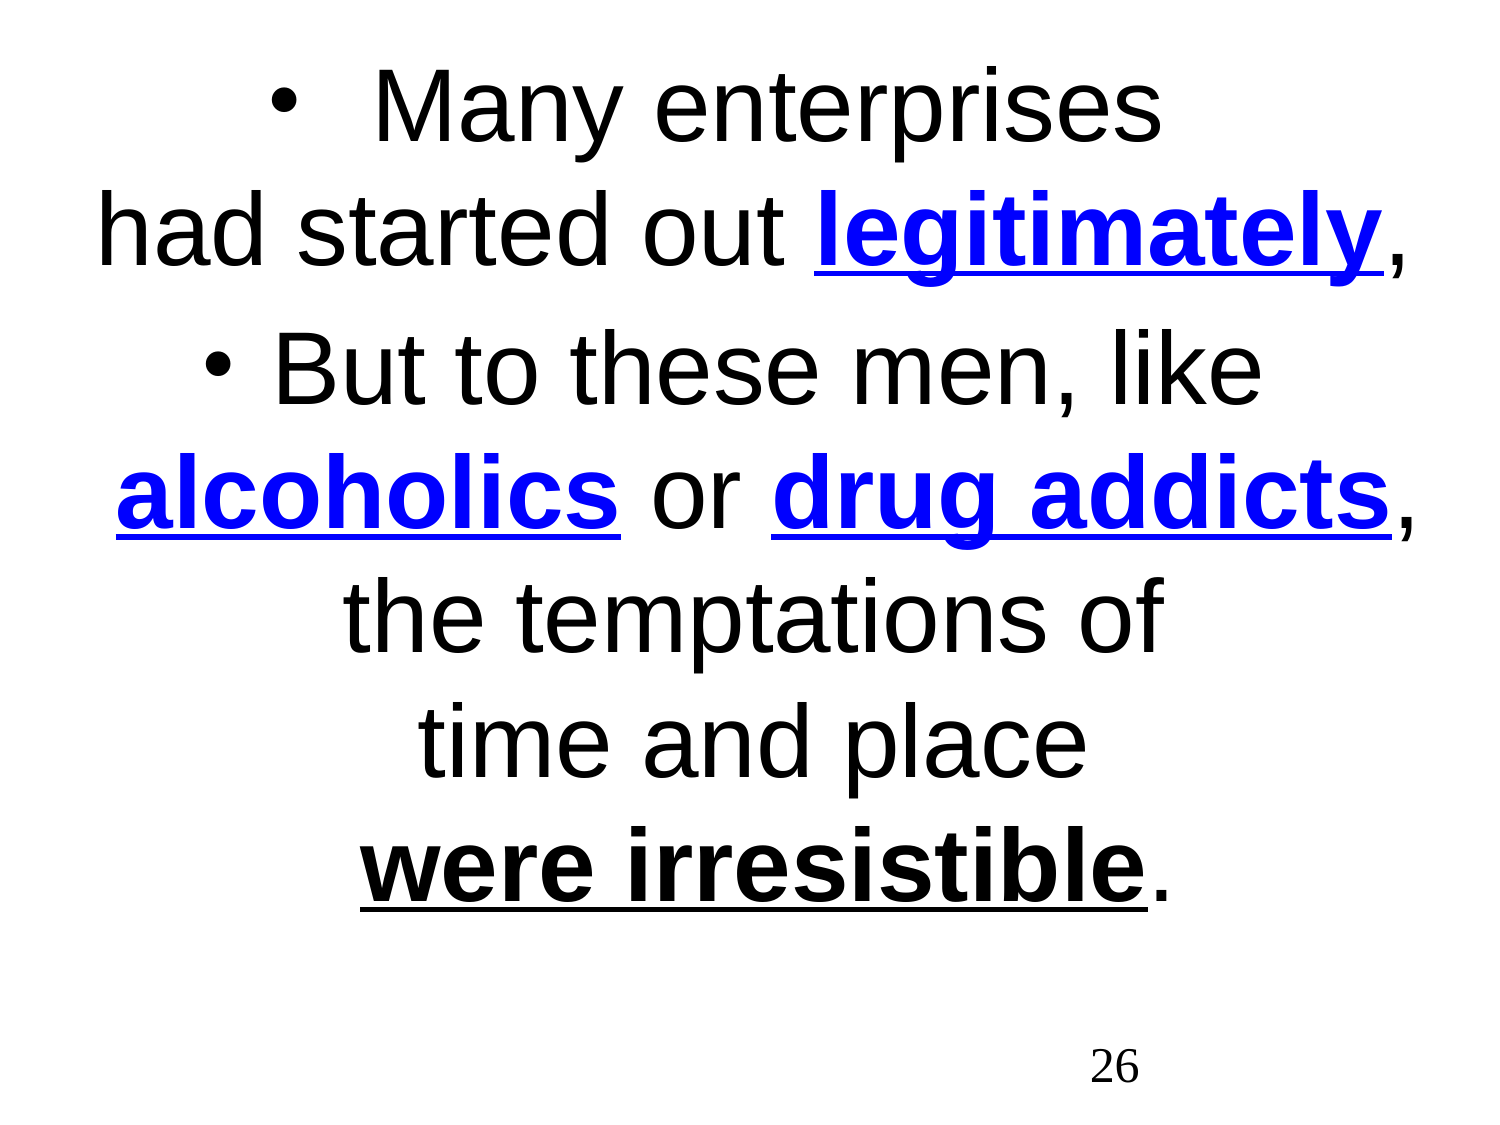

# Many enterprises had started out legitimately,
But to these men, like alcoholics or drug addicts, the temptations of
time and place
were irresistible.
26